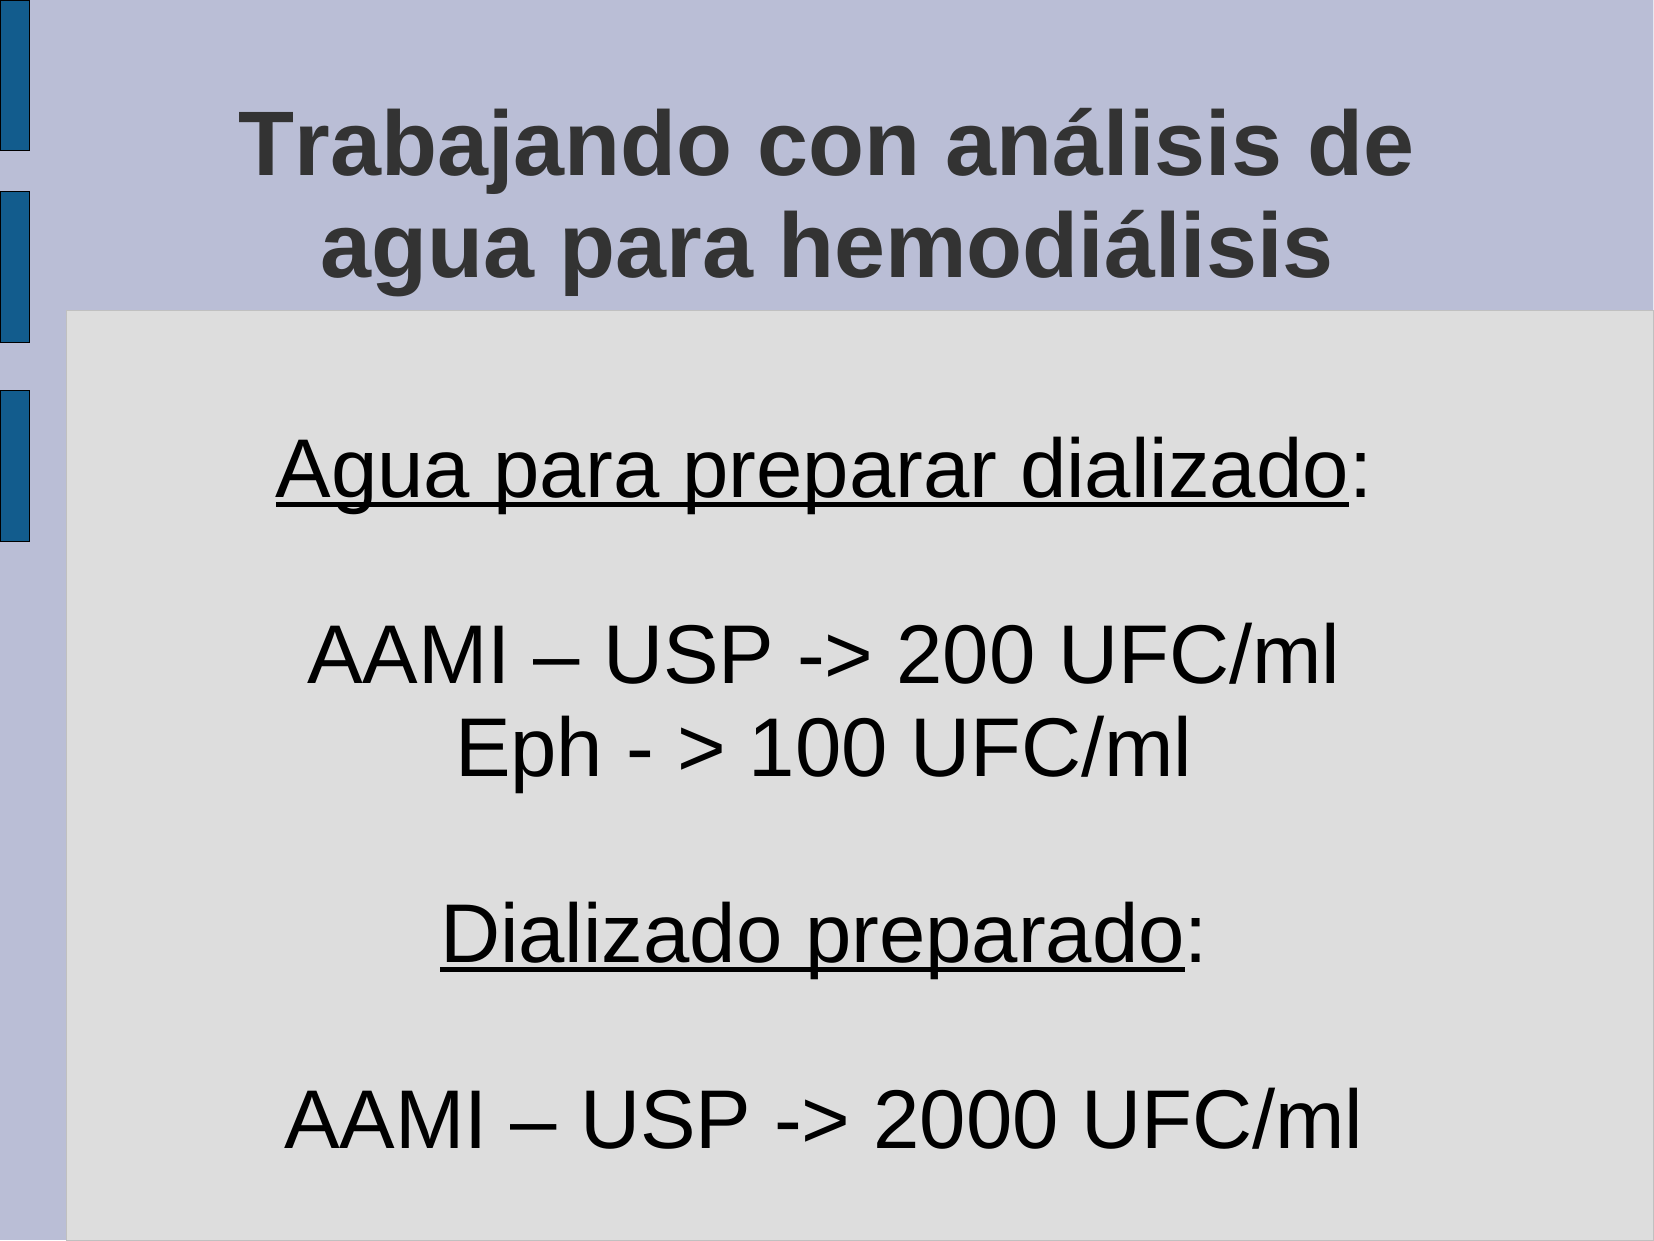

# Trabajando con análisis de agua para hemodiálisis
Agua para preparar dializado:
AAMI – USP -> 200 UFC/ml
Eph - > 100 UFC/ml
Dializado preparado:
AAMI – USP -> 2000 UFC/ml